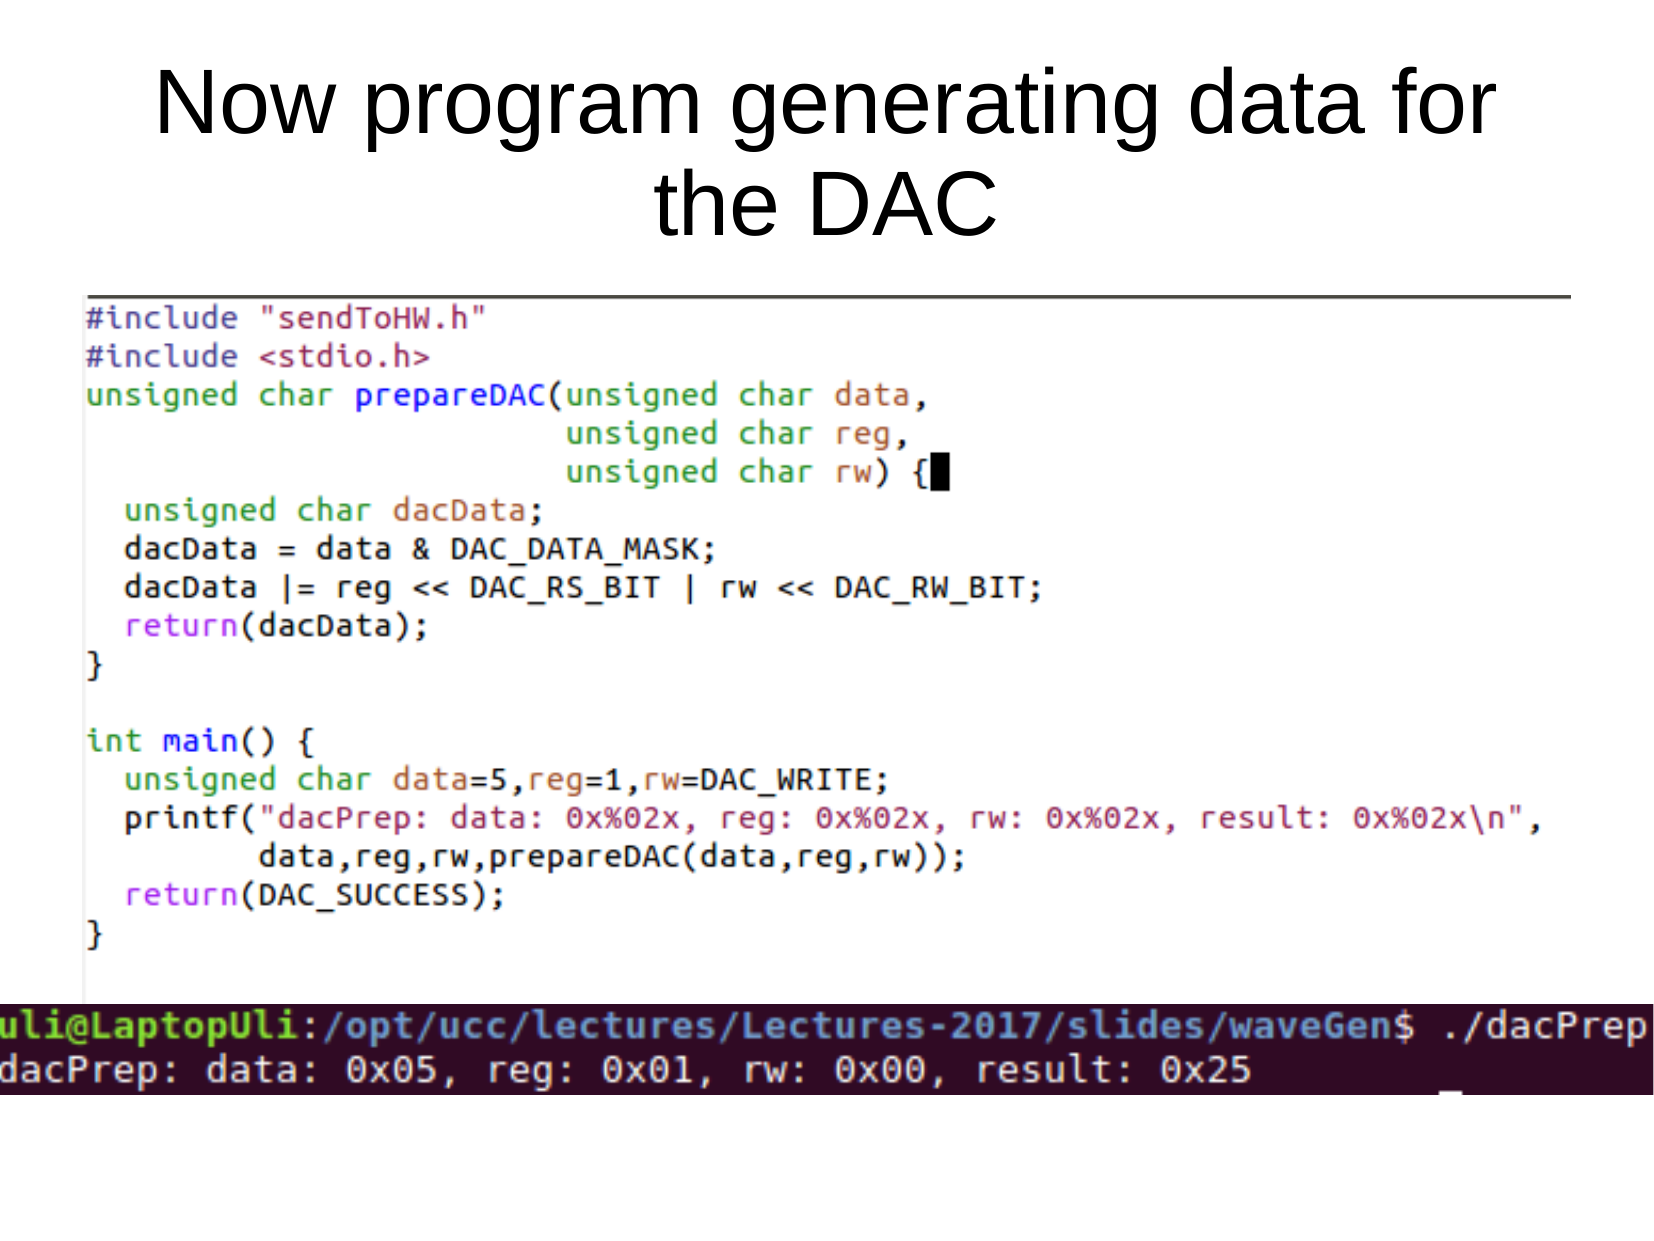

# Now program generating data for the DAC